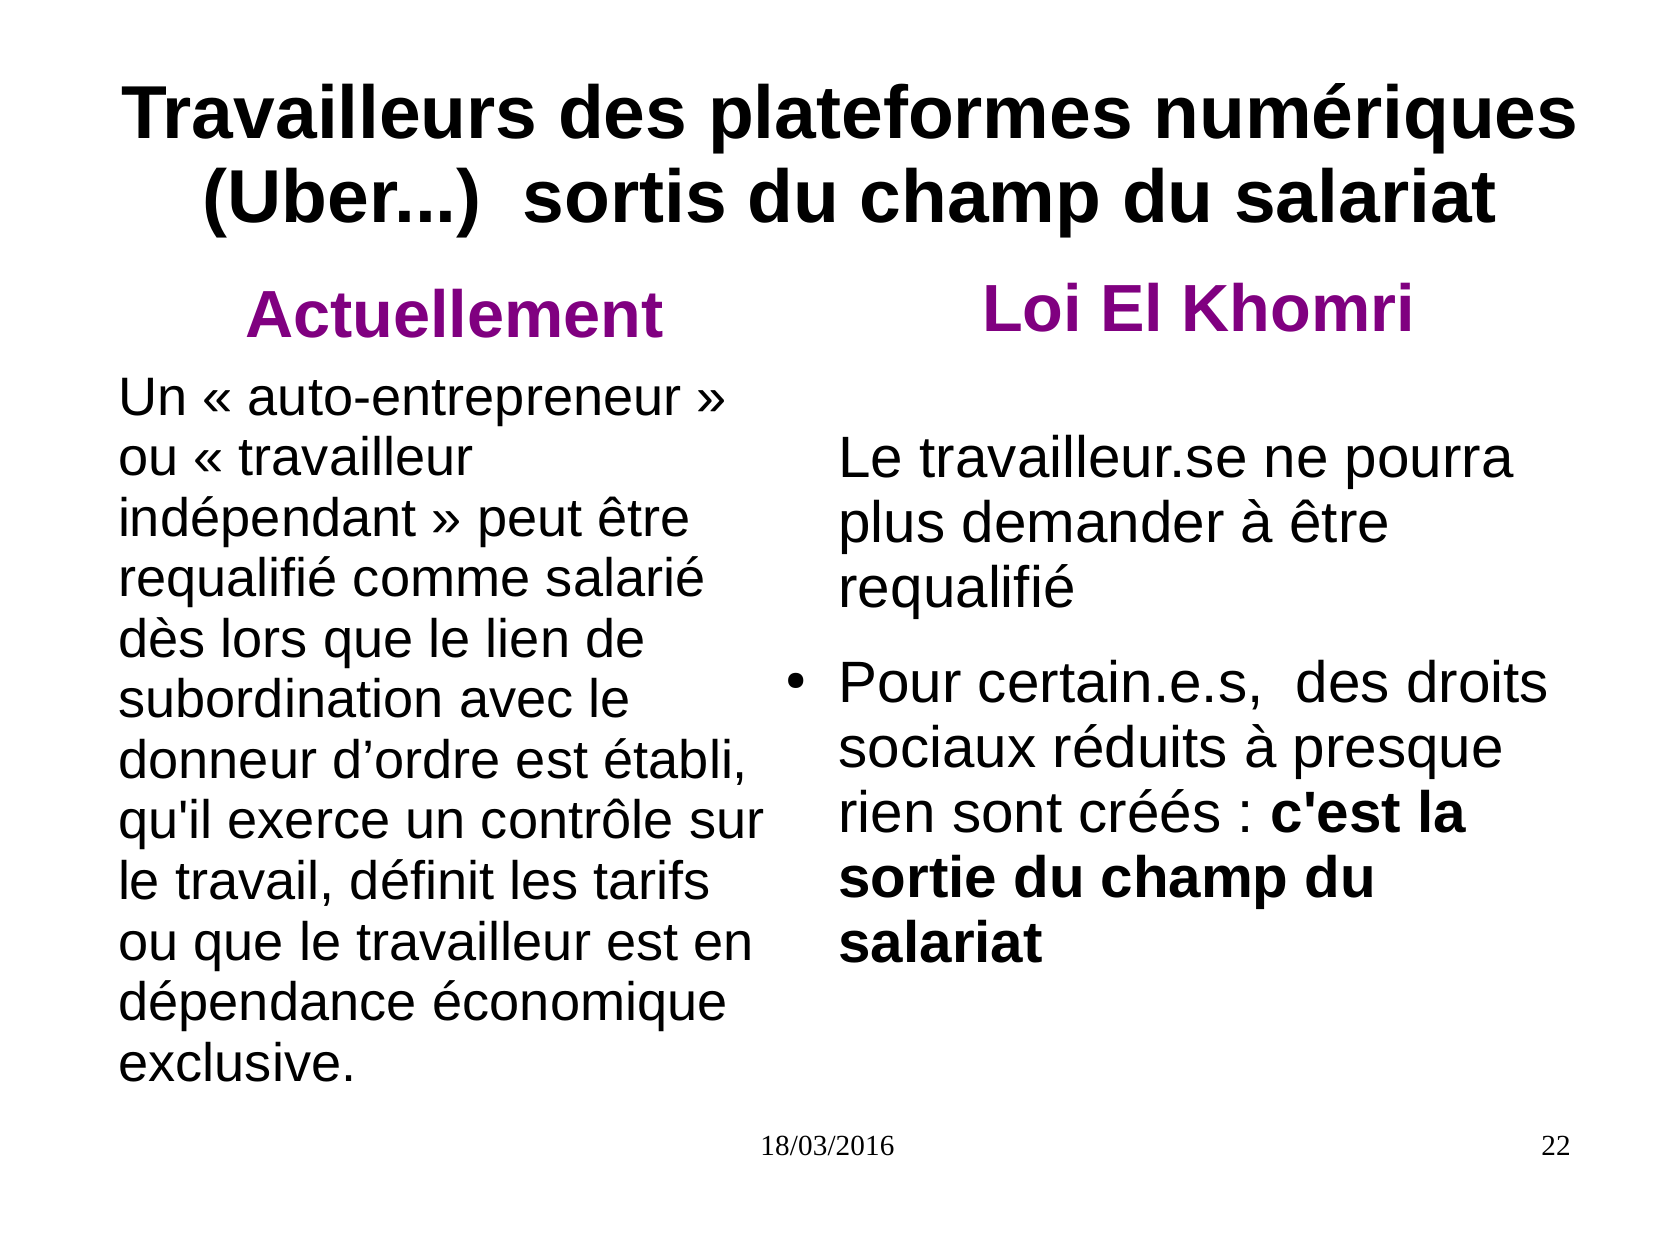

# Travailleurs des plateformes numériques (Uber...) sortis du champ du salariat
Loi El Khomri
Actuellement
Un « auto-entrepreneur » ou « travailleur indépendant » peut être requalifié comme salarié dès lors que le lien de subordination avec le donneur d’ordre est établi, qu'il exerce un contrôle sur le travail, définit les tarifs ou que le travailleur est en dépendance économique exclusive.
Le travailleur.se ne pourra plus demander à être requalifié
Pour certain.e.s, des droits sociaux réduits à presque rien sont créés : c'est la sortie du champ du salariat
18/03/2016
22